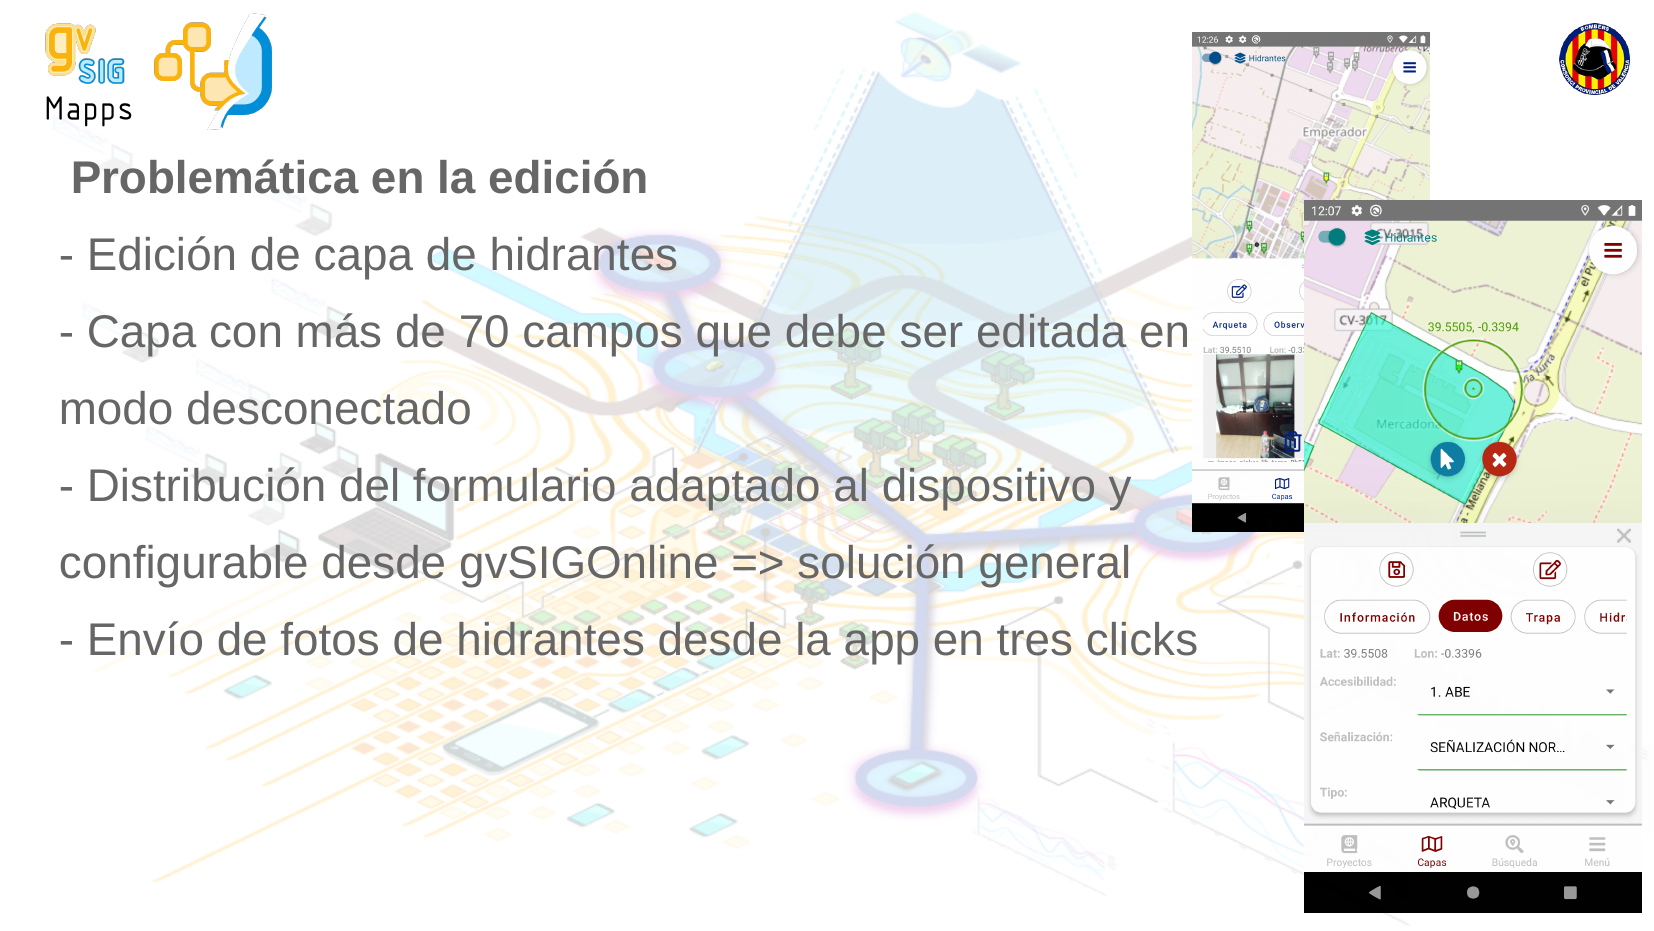

Problemática en la edición
# - Edición de capa de hidrantes - Capa con más de 70 campos que debe ser editada en modo desconectado - Distribución del formulario adaptado al dispositivo y configurable desde gvSIGOnline => solución general - Envío de fotos de hidrantes desde la app en tres clicks